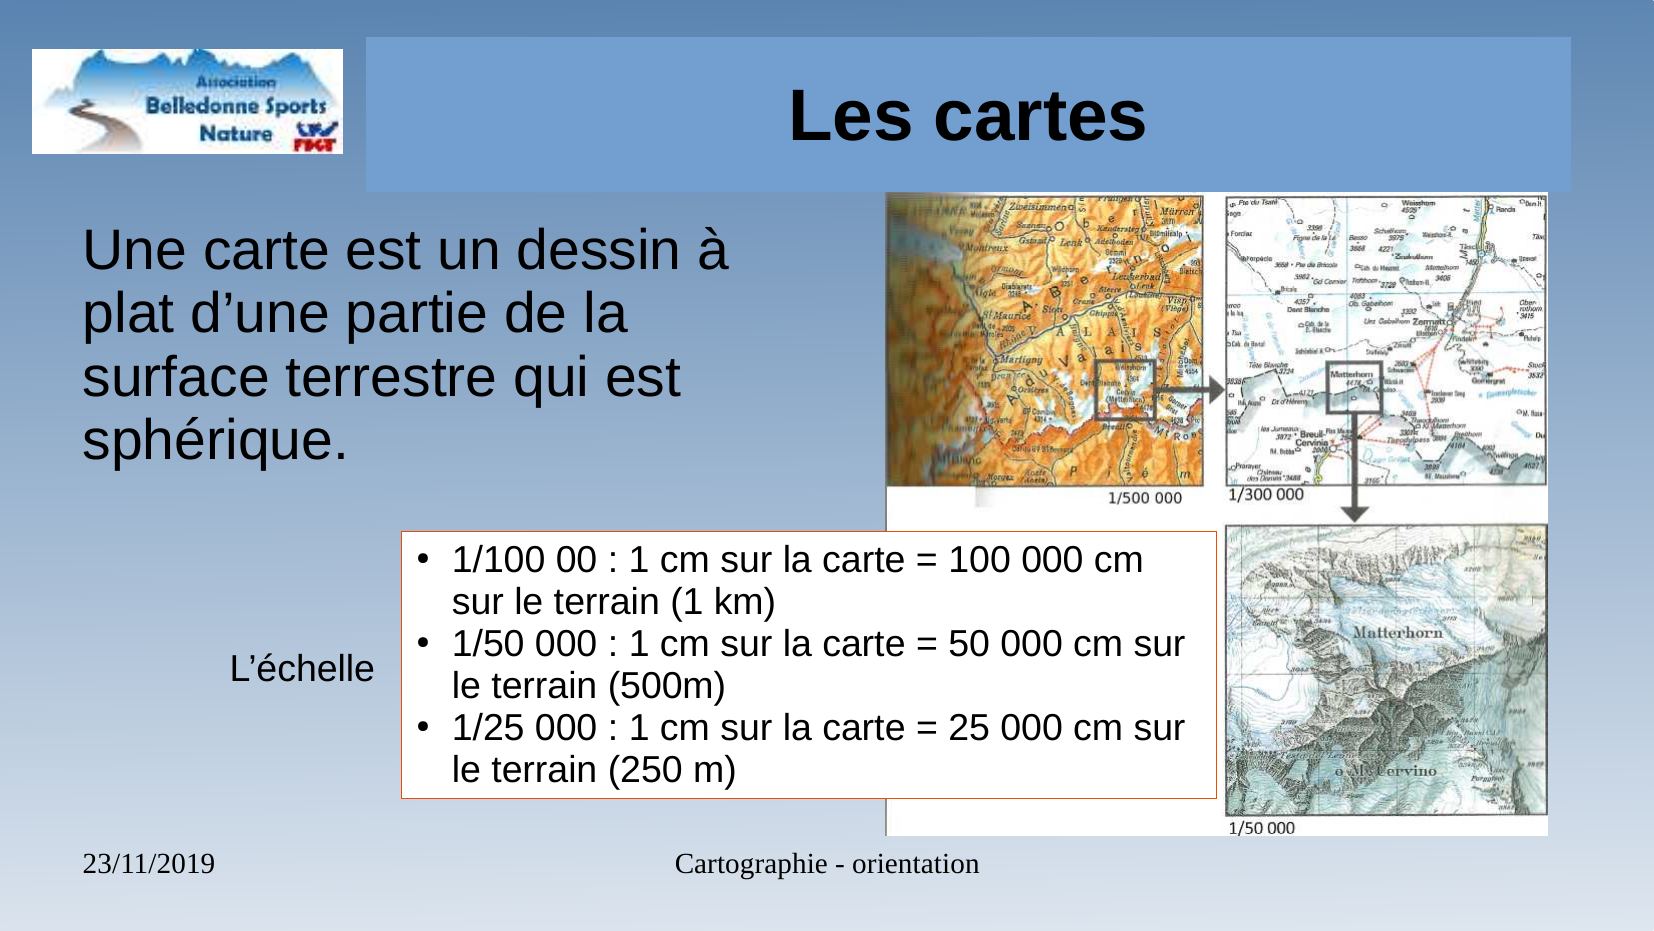

# Les cartes
Une carte est un dessin à plat d’une partie de la surface terrestre qui est sphérique.
1/100 00 : 1 cm sur la carte = 100 000 cm sur le terrain (1 km)
1/50 000 : 1 cm sur la carte = 50 000 cm sur le terrain (500m)
1/25 000 : 1 cm sur la carte = 25 000 cm sur le terrain (250 m)
L’échelle